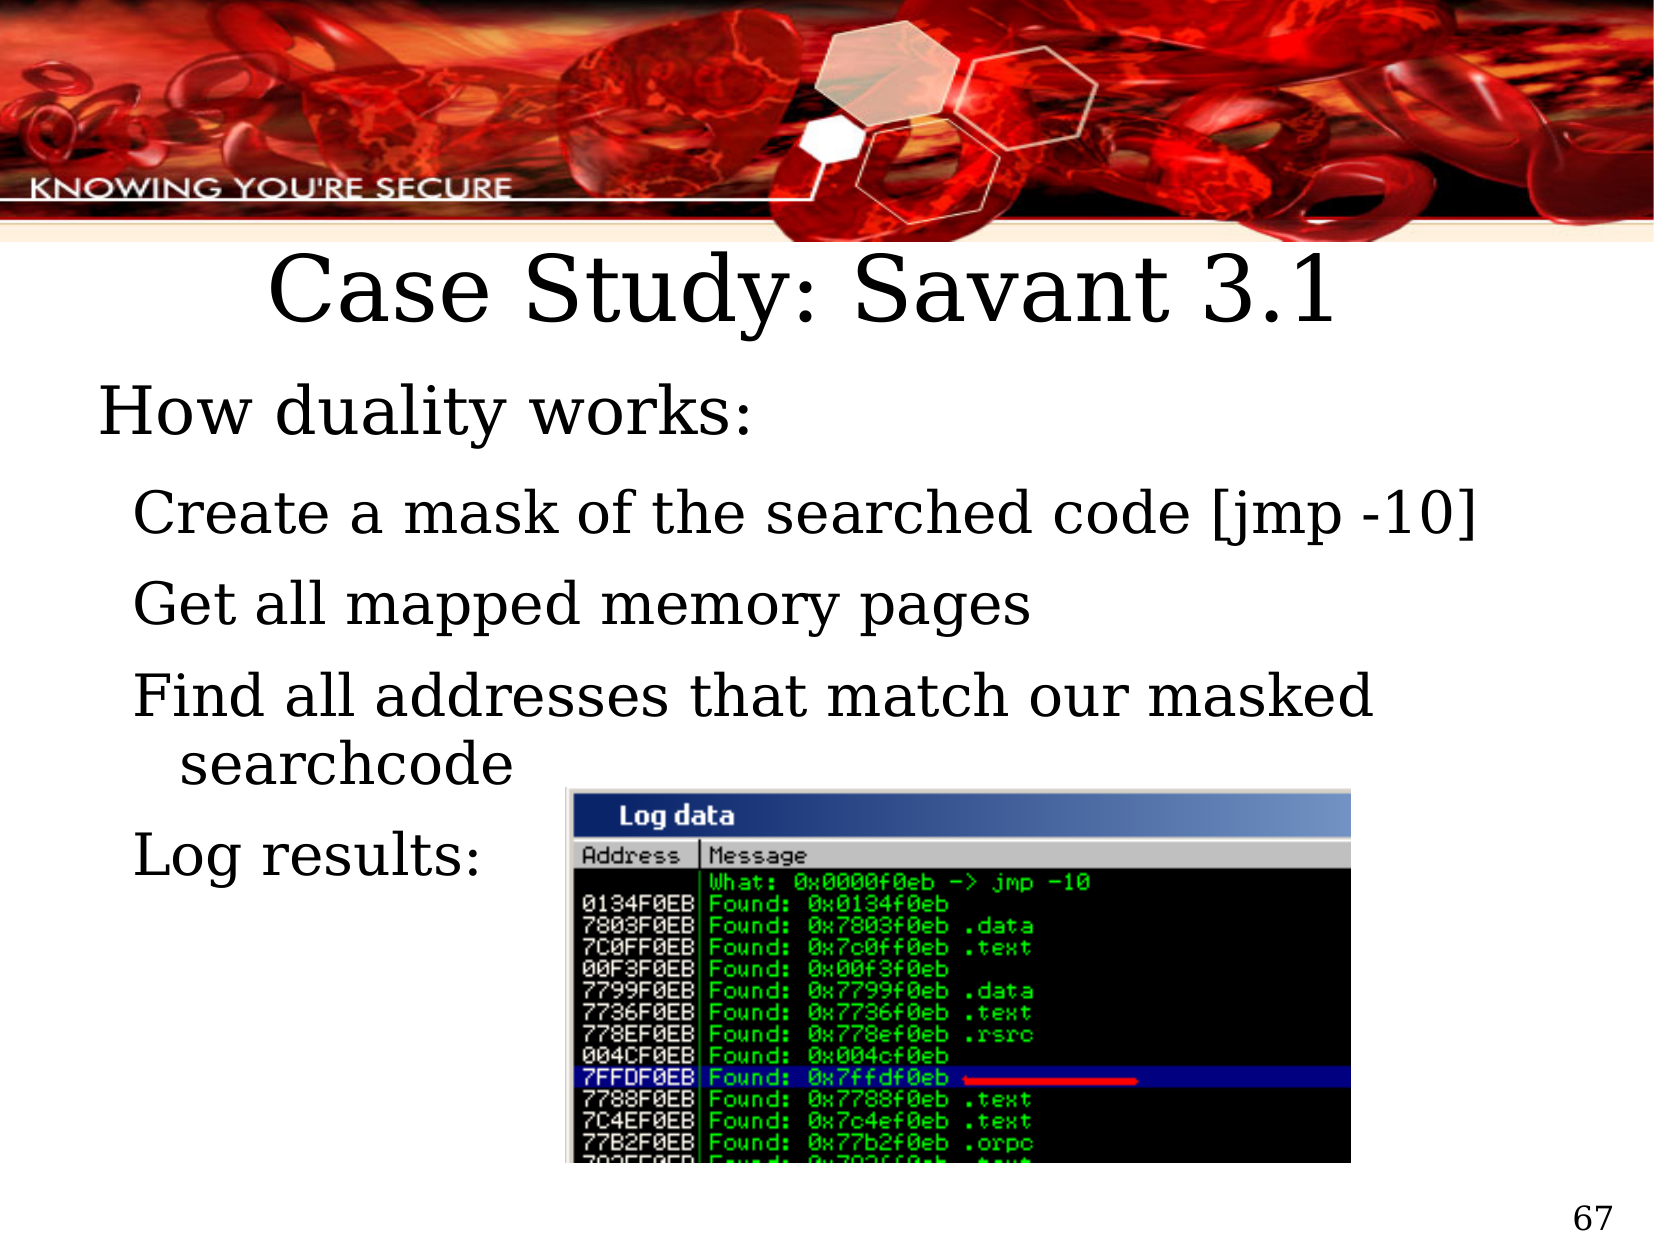

# Case Study: Savant 3.1
 How duality works:
Create a mask of the searched code [jmp -10]
Get all mapped memory pages
Find all addresses that match our masked searchcode
Log results: